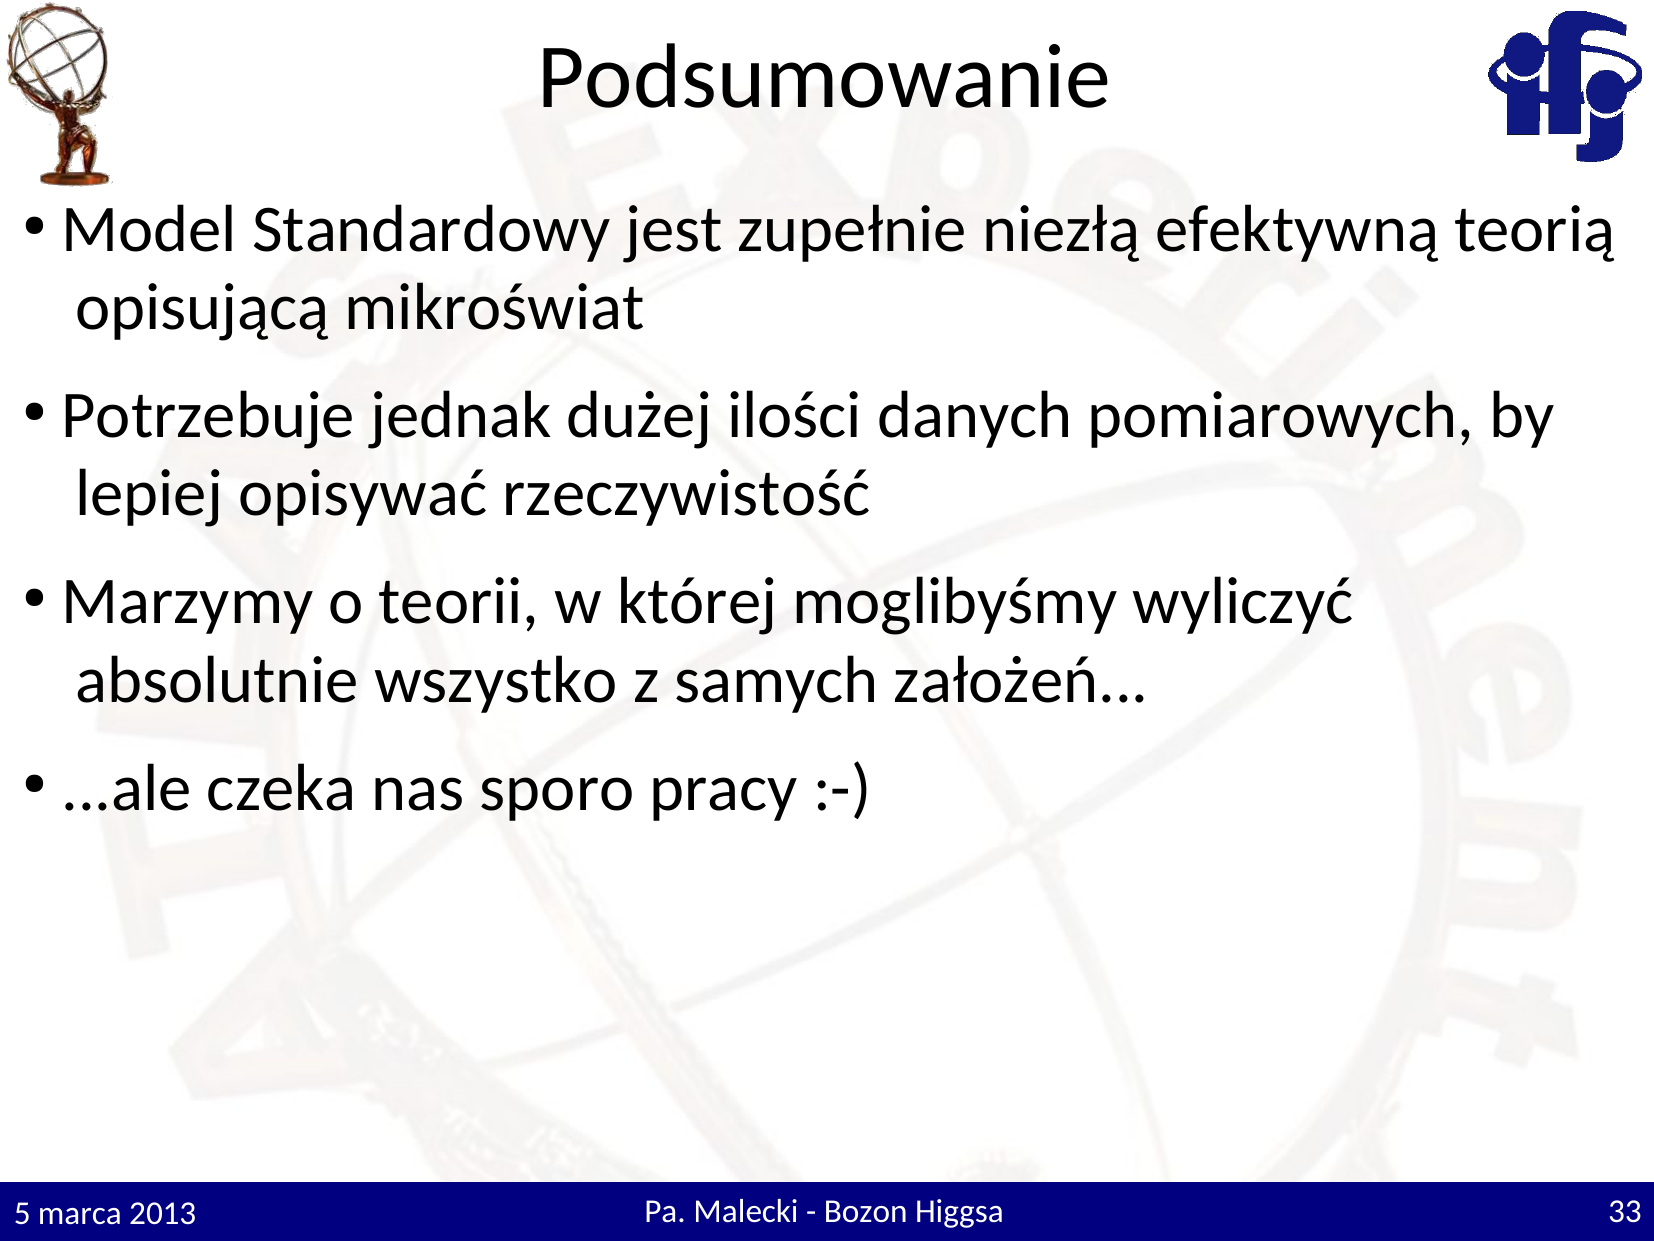

# Podsumowanie
 Model Standardowy jest zupełnie niezłą efektywną teorią opisującą mikroświat
 Potrzebuje jednak dużej ilości danych pomiarowych, by lepiej opisywać rzeczywistość
 Marzymy o teorii, w której moglibyśmy wyliczyć absolutnie wszystko z samych założeń...
 ...ale czeka nas sporo pracy :-)
Pa. Malecki - Bozon Higgsa
33
5 marca 2013